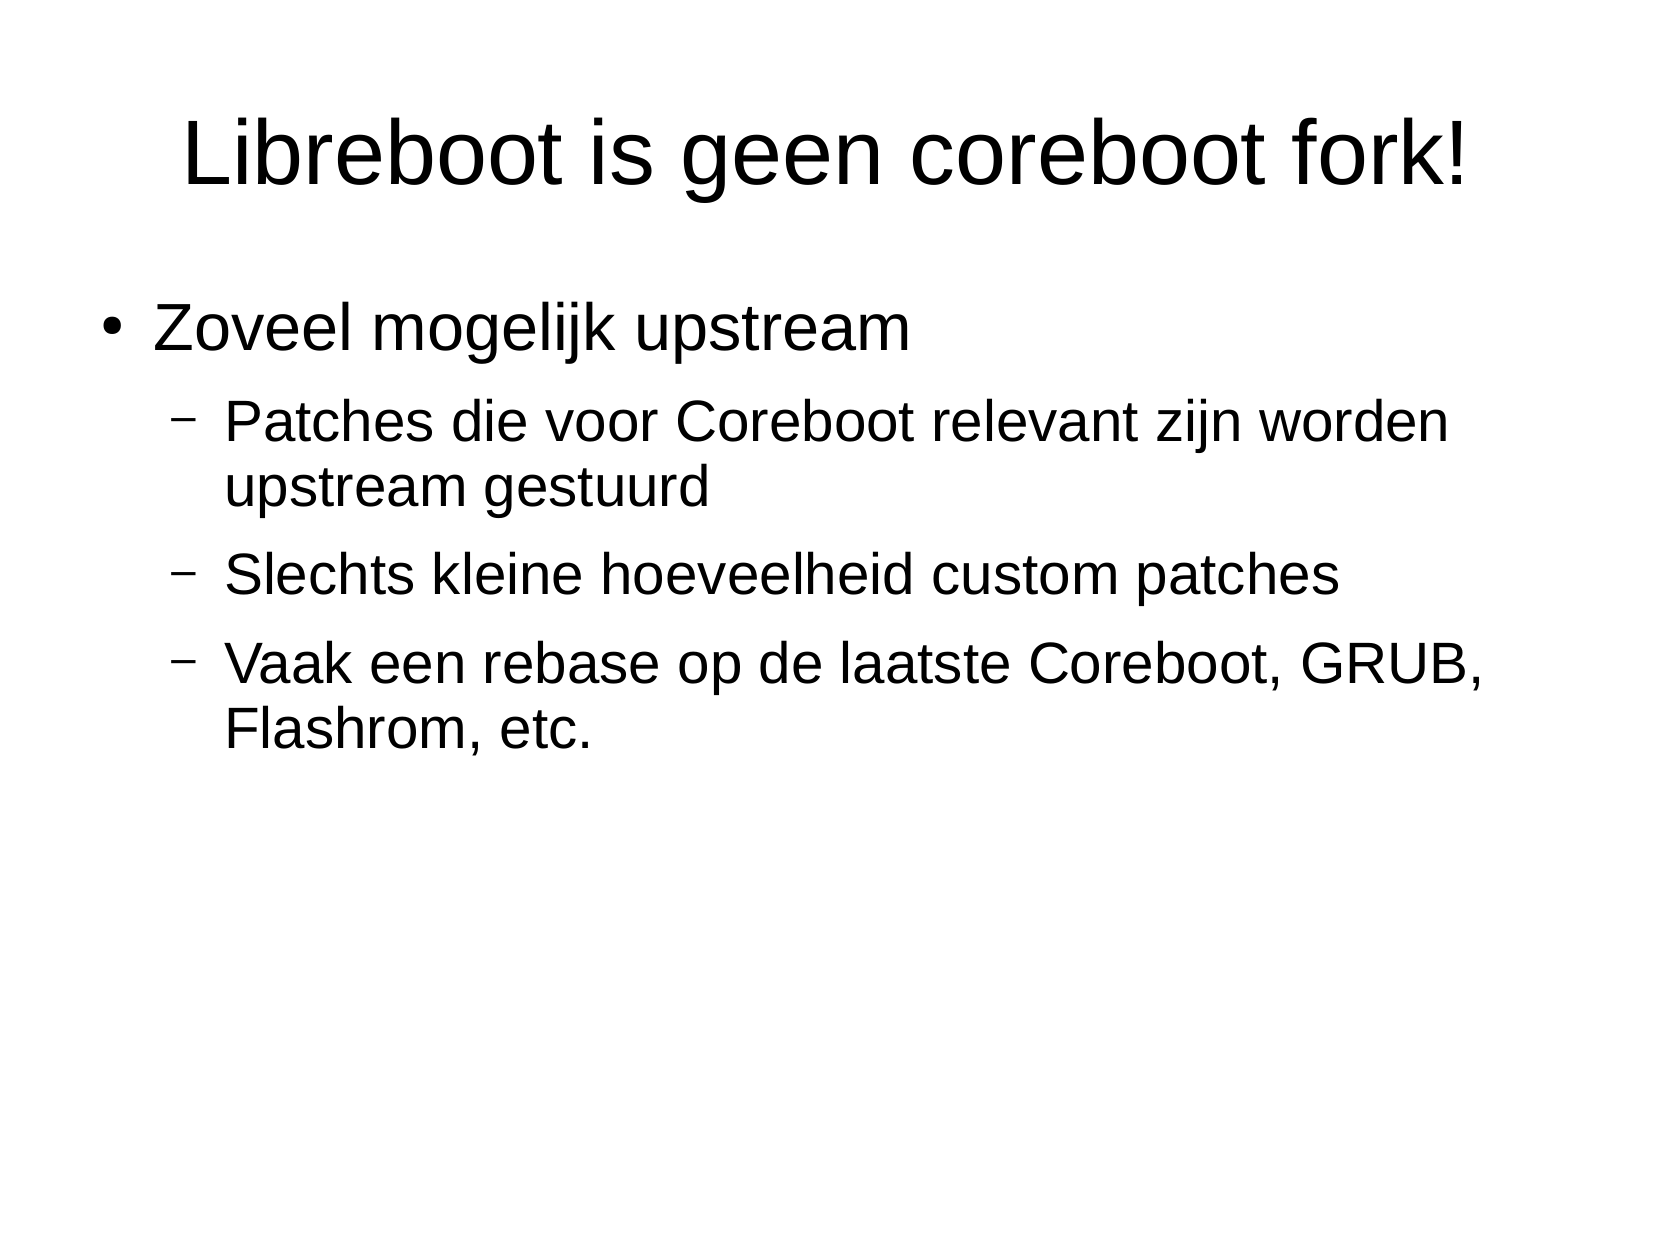

# Libreboot is geen coreboot fork!
Zoveel mogelijk upstream
Patches die voor Coreboot relevant zijn worden upstream gestuurd
Slechts kleine hoeveelheid custom patches
Vaak een rebase op de laatste Coreboot, GRUB, Flashrom, etc.